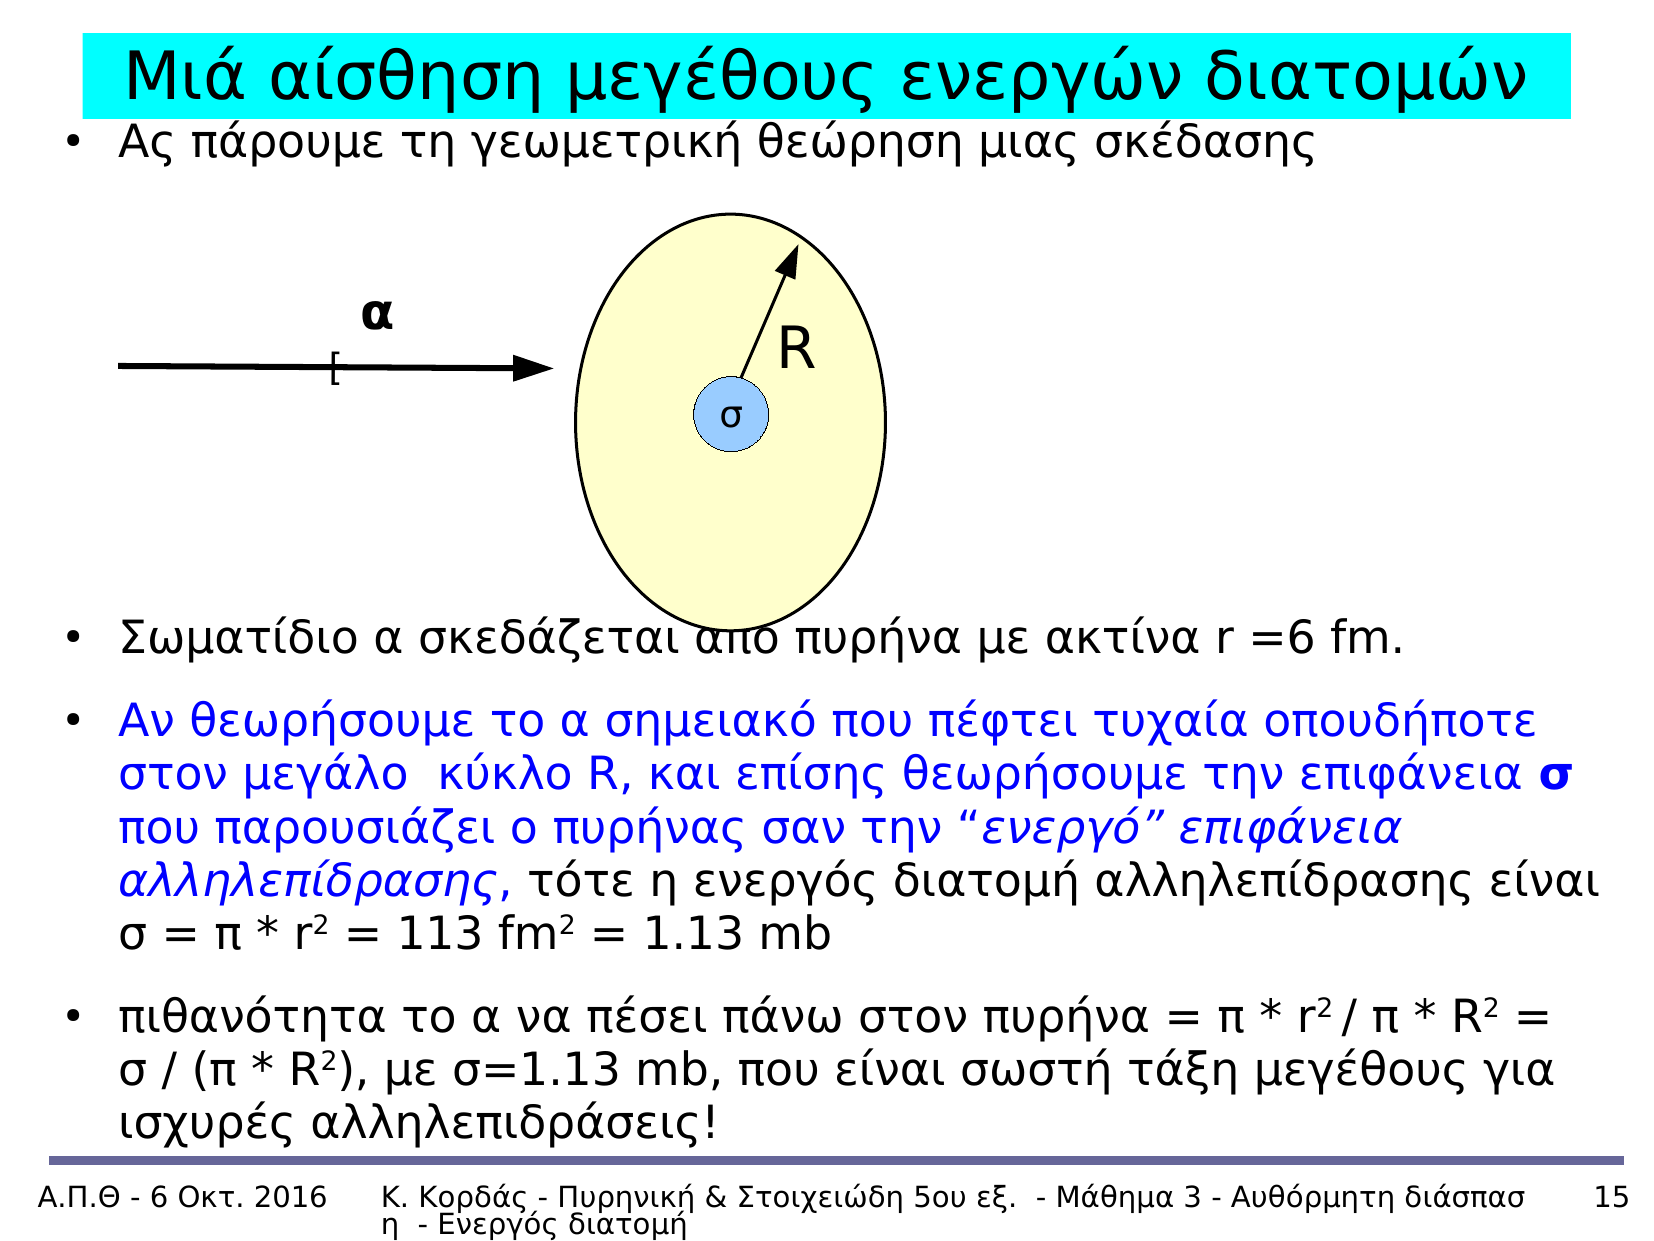

# Μιά αίσθηση μεγέθους ενεργών διατομών
Ας πάρουμε τη γεωμετρική θεώρηση μιας σκέδασης
Σωματίδιο α σκεδάζεται από πυρήνα με ακτίνα r =6 fm.
Αν θεωρήσουμε το α σημειακό που πέφτει τυχαία οπουδήποτε στον μεγάλο κύκλο R, και επίσης θεωρήσουμε την επιφάνεια σ που παρουσιάζει ο πυρήνας σαν την “ενεργό” επιφάνεια αλληλεπίδρασης, τότε η ενεργός διατομή αλληλεπίδρασης είναι σ = π * r2 = 113 fm2 = 1.13 mb
πιθανότητα το α να πέσει πάνω στον πυρήνα = π * r2 / π * R2 = σ / (π * R2), με σ=1.13 mb, που είναι σωστή τάξη μεγέθους για ισχυρές αλληλεπιδράσεις!
α
R
[
σ
X
Α.Π.Θ - 6 Οκτ. 2016
Κ. Κορδάς - Πυρηνική & Στοιχειώδη 5ου εξ. - Μάθημα 3 - Αυθόρμητη διάσπαση - Ενεργός διατομή
15